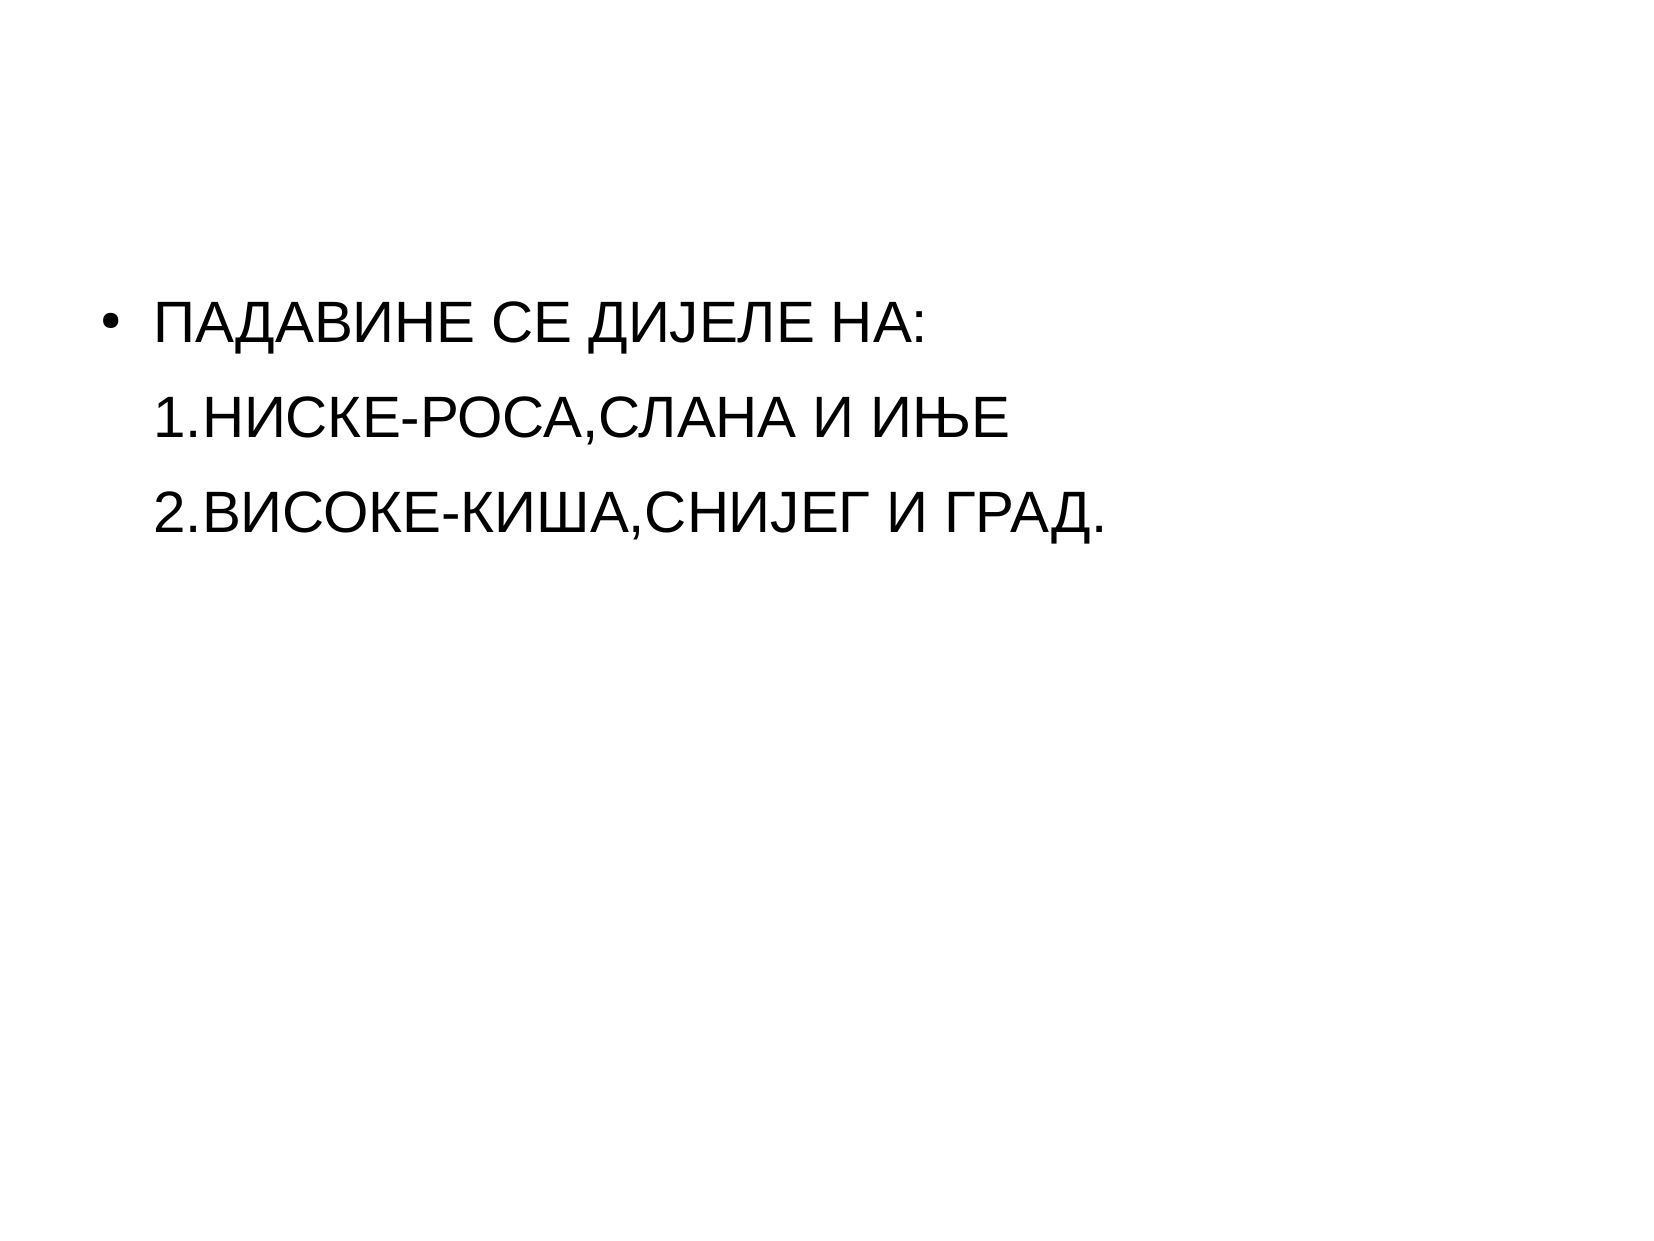

#
ПАДАВИНЕ СЕ ДИЈЕЛЕ НА:
1.НИСКЕ-РОСА,СЛАНА И ИЊЕ
2.ВИСОКЕ-КИША,СНИЈЕГ И ГРАД.